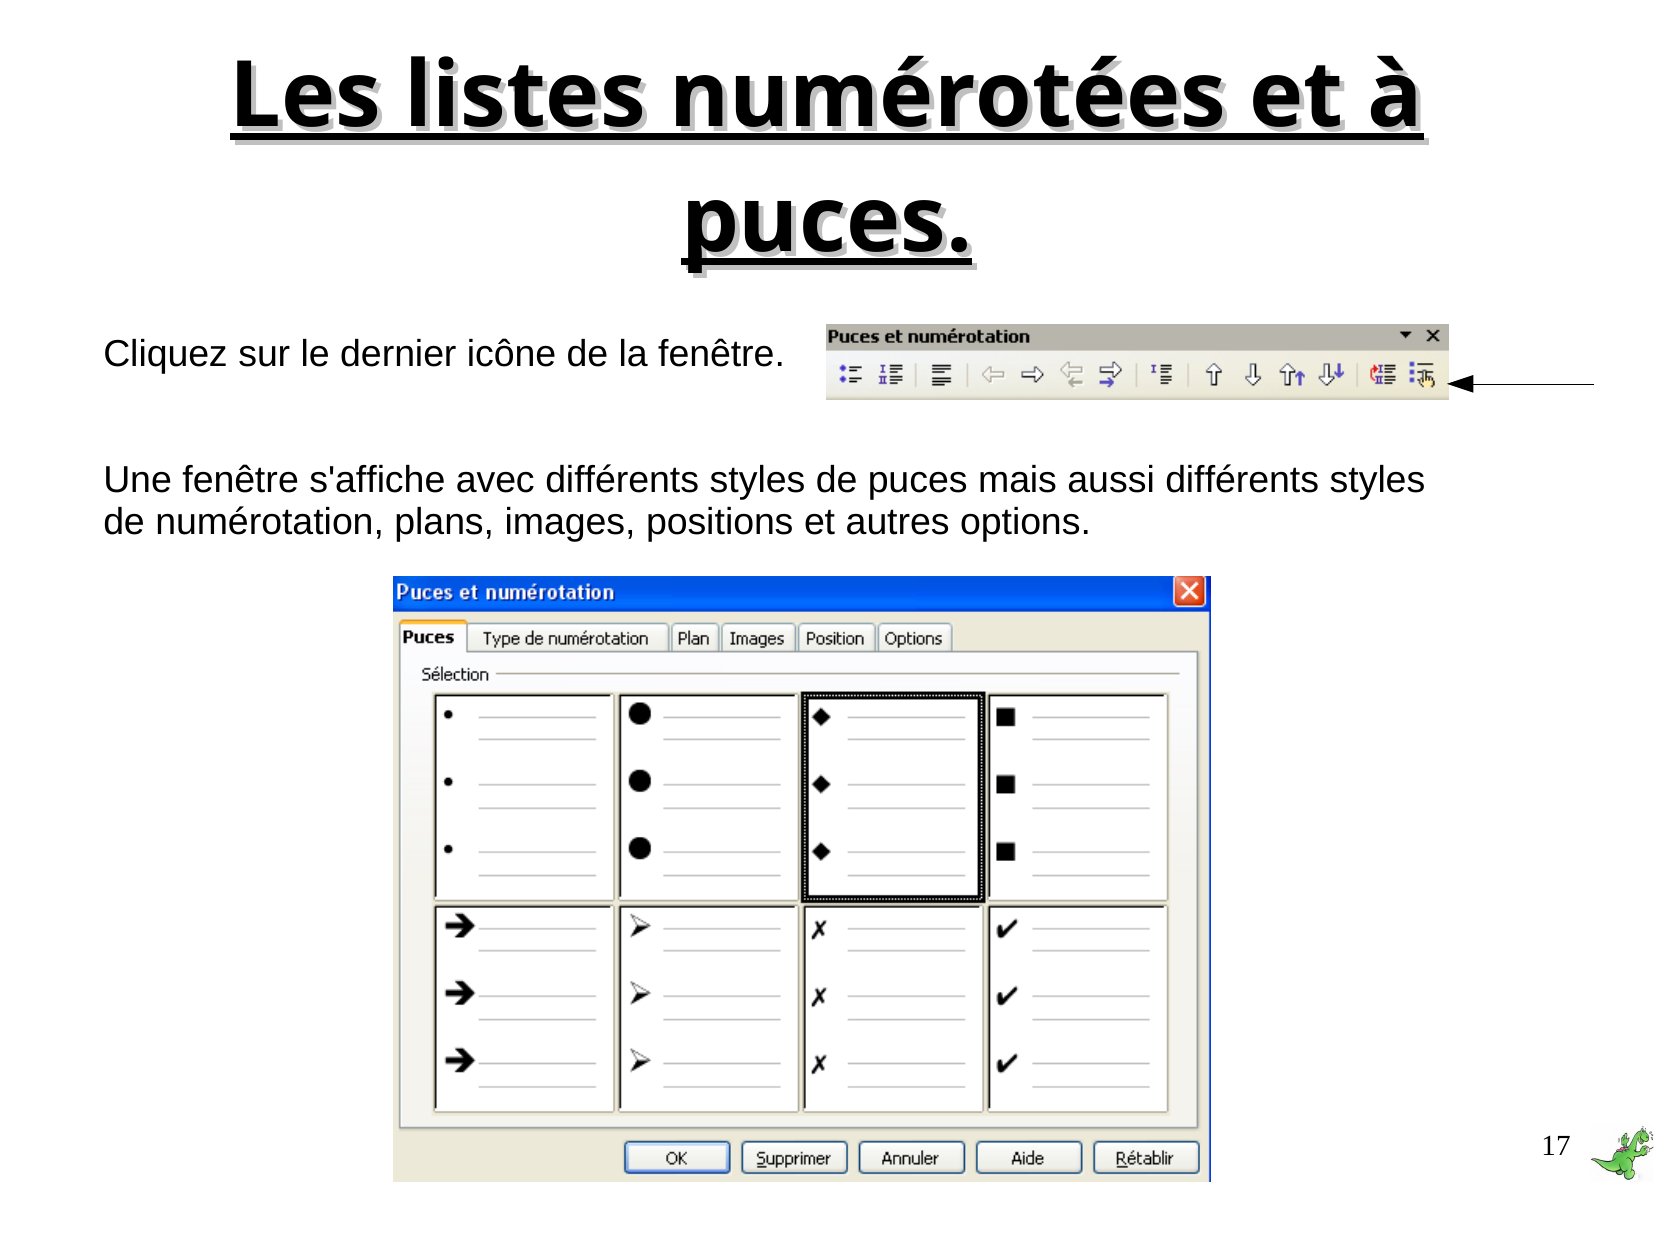

# Les listes numérotées et à puces.
Cliquez sur le dernier icône de la fenêtre.
Une fenêtre s'affiche avec différents styles de puces mais aussi différents styles de numérotation, plans, images, positions et autres options.
17